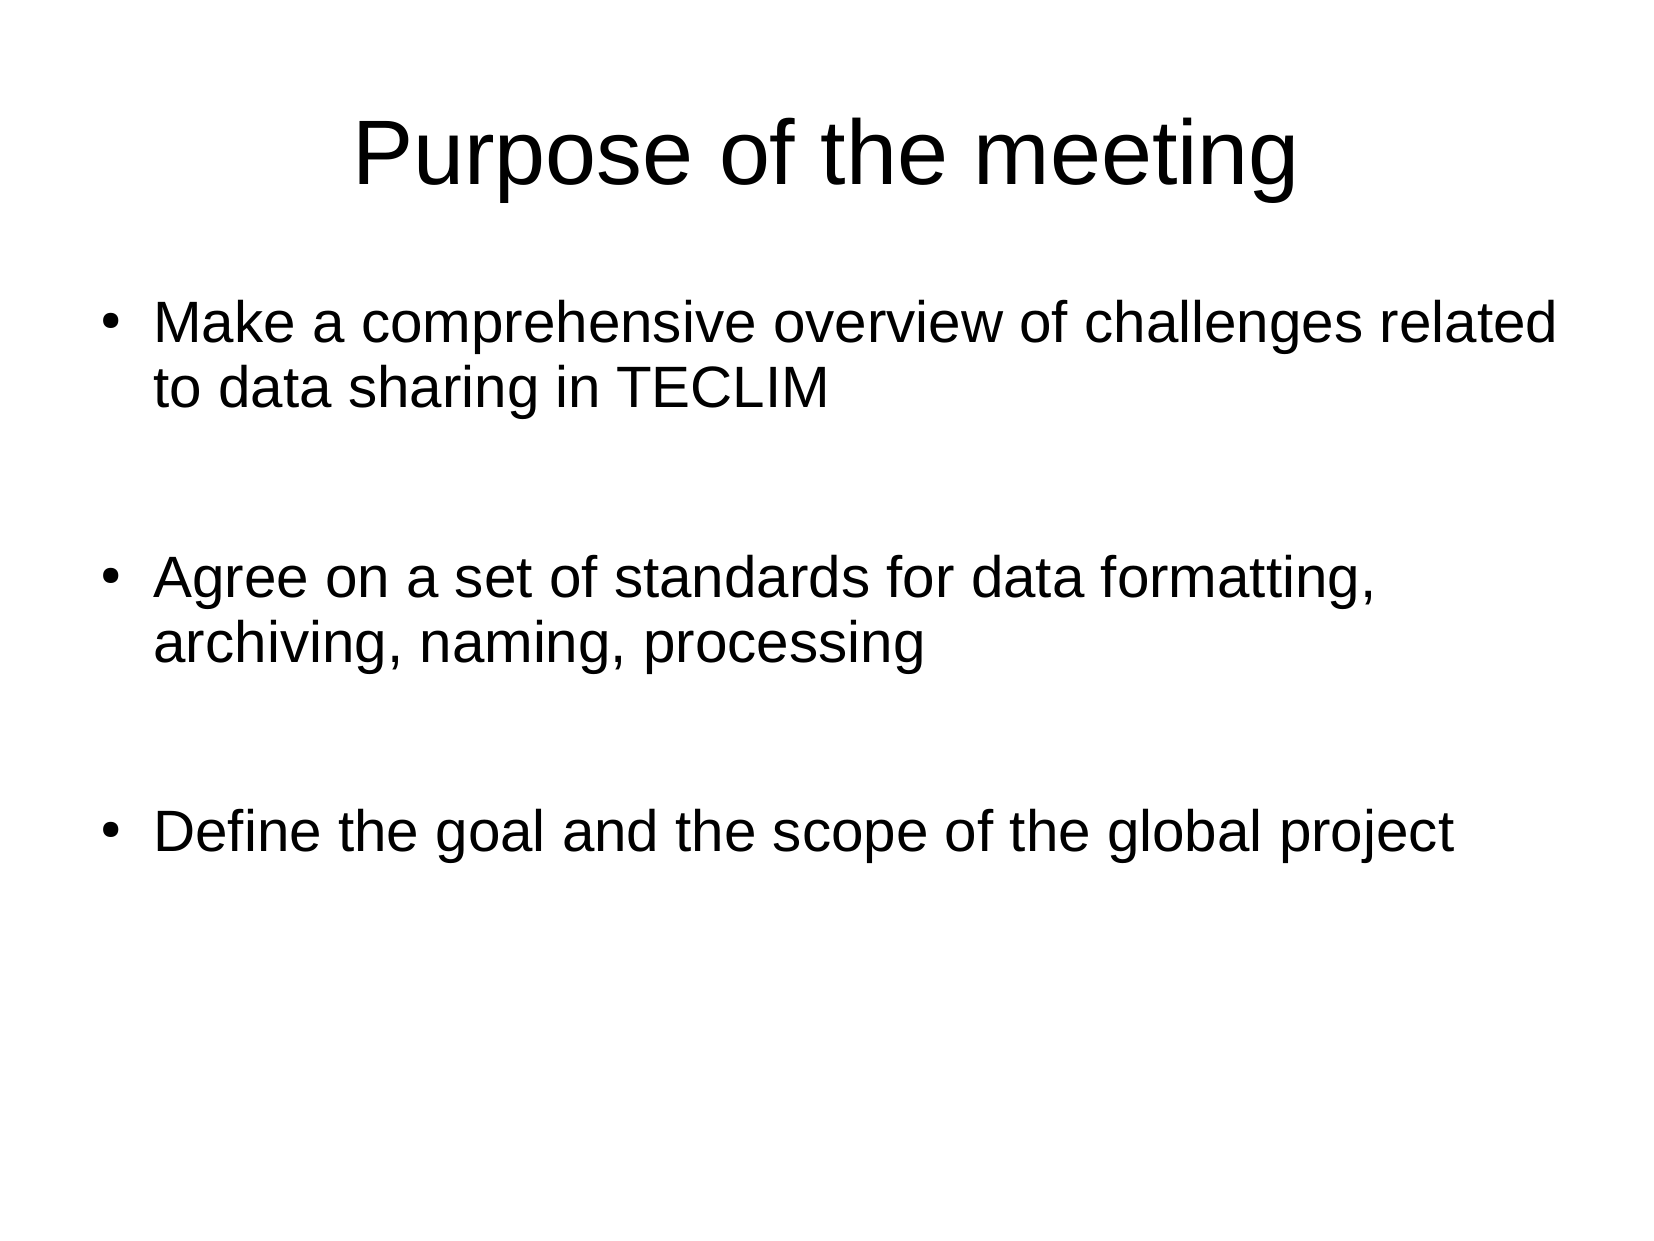

# Purpose of the meeting
Make a comprehensive overview of challenges related to data sharing in TECLIM
Agree on a set of standards for data formatting, archiving, naming, processing
Define the goal and the scope of the global project